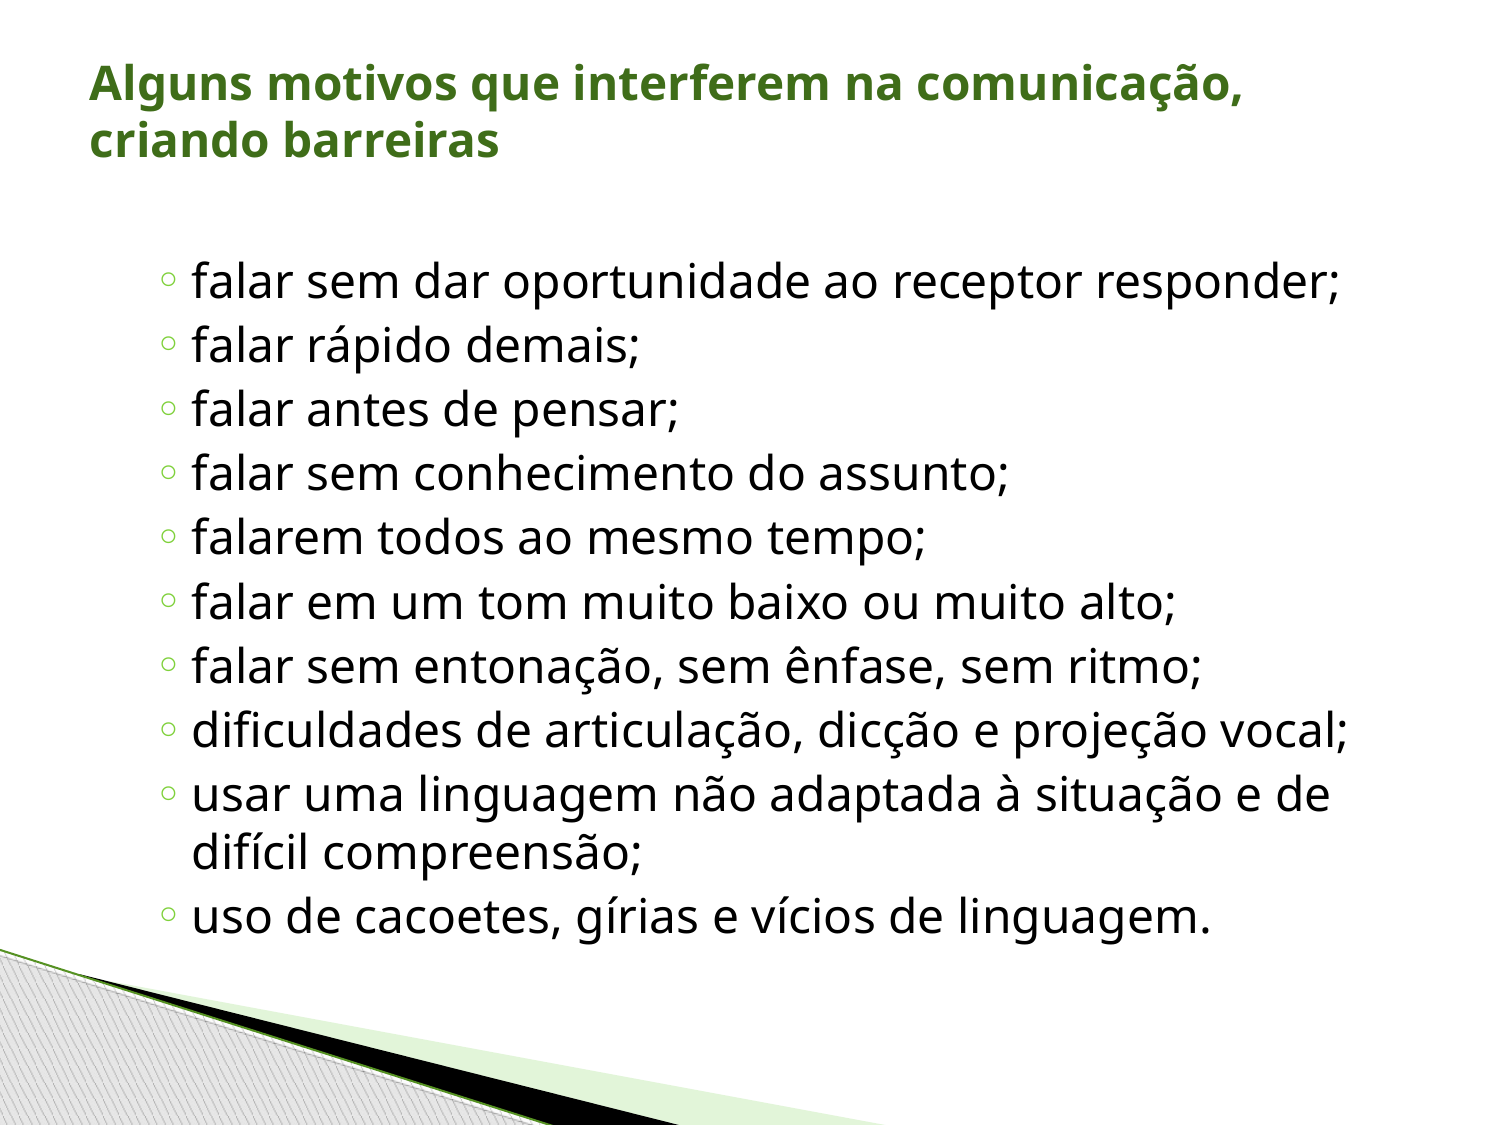

Alguns motivos que interferem na comunicação, criando barreiras
# falar sem dar oportunidade ao receptor responder;
falar rápido demais;
falar antes de pensar;
falar sem conhecimento do assunto;
falarem todos ao mesmo tempo;
falar em um tom muito baixo ou muito alto;
falar sem entonação, sem ênfase, sem ritmo;
dificuldades de articulação, dicção e projeção vocal;
usar uma linguagem não adaptada à situação e de difícil compreensão;
uso de cacoetes, gírias e vícios de linguagem.